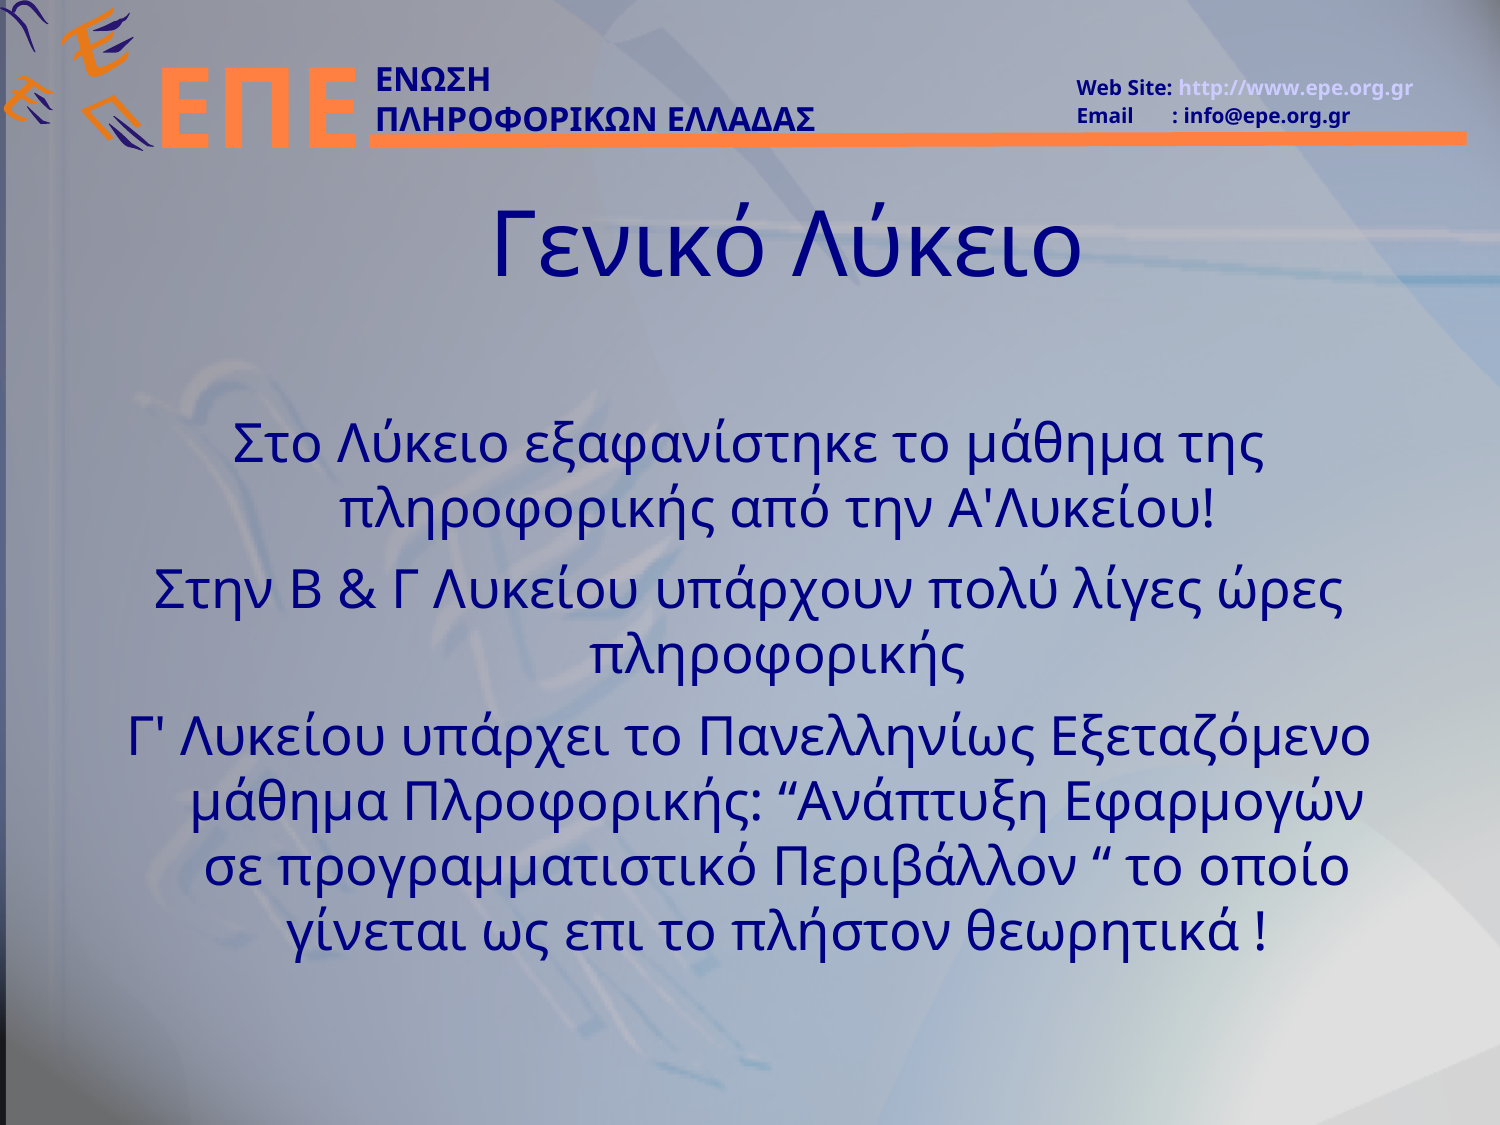

# Γενικό Λύκειο
Στο Λύκειο εξαφανίστηκε το μάθημα της πληροφορικής από την Α'Λυκείου!
Στην Β & Γ Λυκείου υπάρχουν πολύ λίγες ώρες πληροφορικής
Γ' Λυκείου υπάρχει το Πανελληνίως Εξεταζόμενο μάθημα Πλροφορικής: “Ανάπτυξη Εφαρμογών σε προγραμματιστικό Περιβάλλον “ το οποίο γίνεται ως επι το πλήστον θεωρητικά !